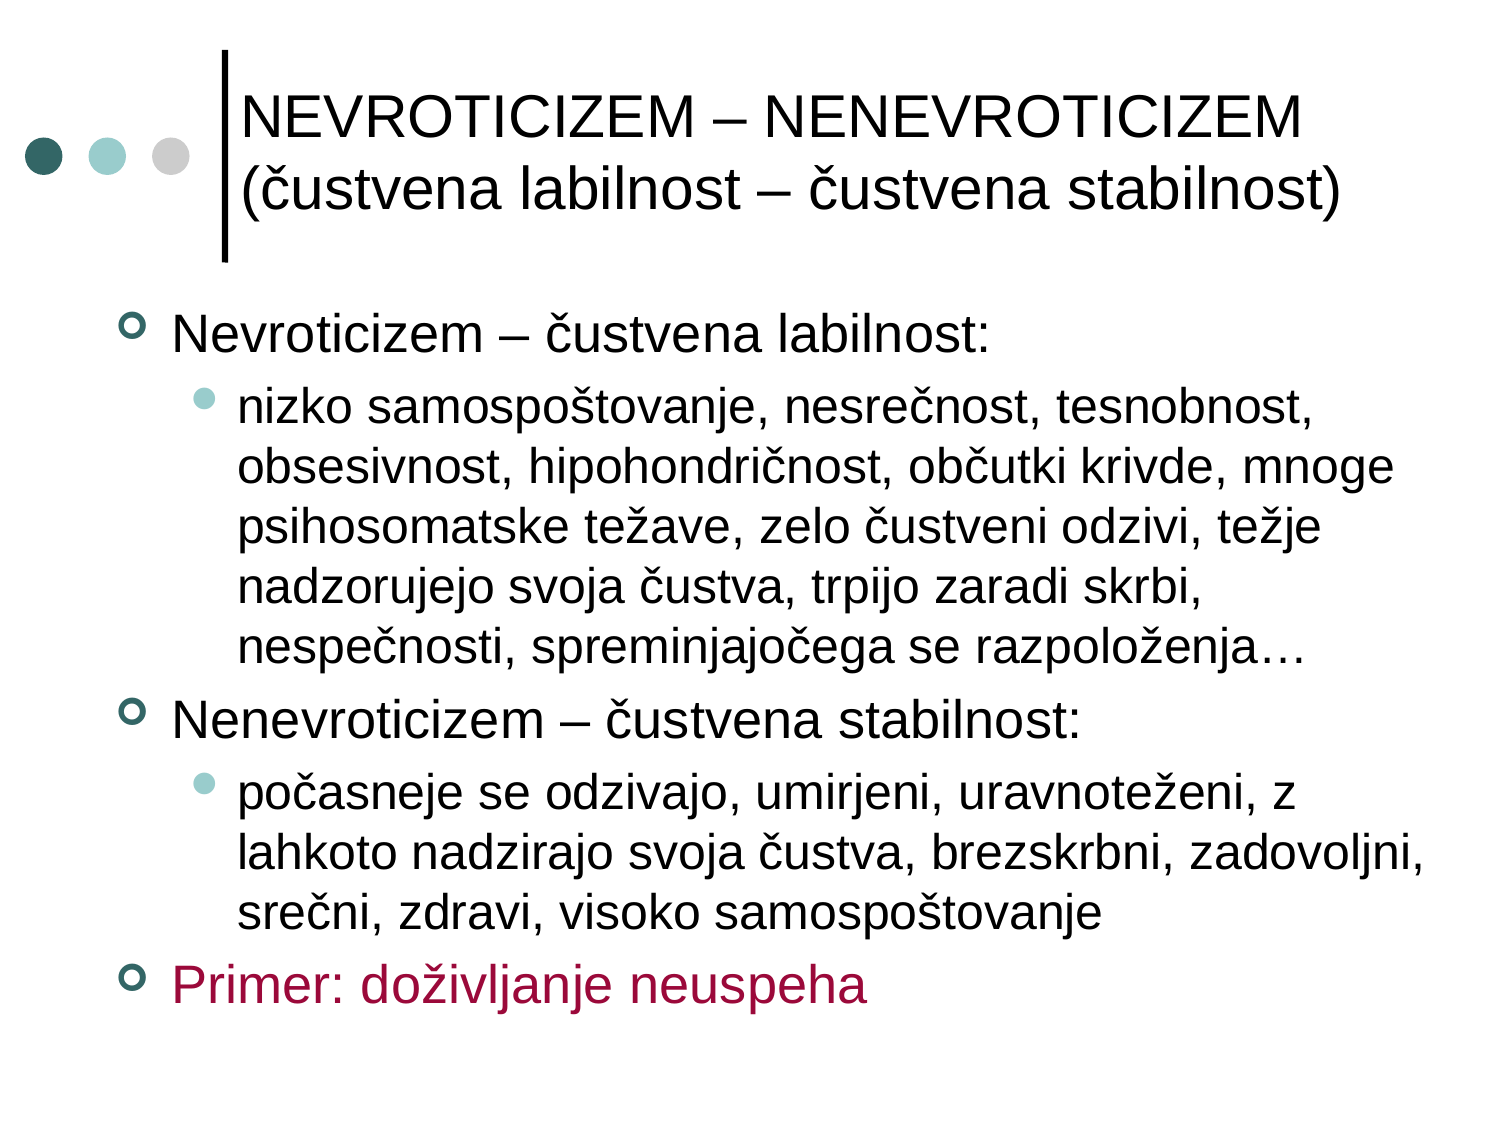

# NEVROTICIZEM – NENEVROTICIZEM (čustvena labilnost – čustvena stabilnost)
Nevroticizem – čustvena labilnost:
nizko samospoštovanje, nesrečnost, tesnobnost, obsesivnost, hipohondričnost, občutki krivde, mnoge psihosomatske težave, zelo čustveni odzivi, težje nadzorujejo svoja čustva, trpijo zaradi skrbi, nespečnosti, spreminjajočega se razpoloženja…
Nenevroticizem – čustvena stabilnost:
počasneje se odzivajo, umirjeni, uravnoteženi, z lahkoto nadzirajo svoja čustva, brezskrbni, zadovoljni, srečni, zdravi, visoko samospoštovanje
Primer: doživljanje neuspeha